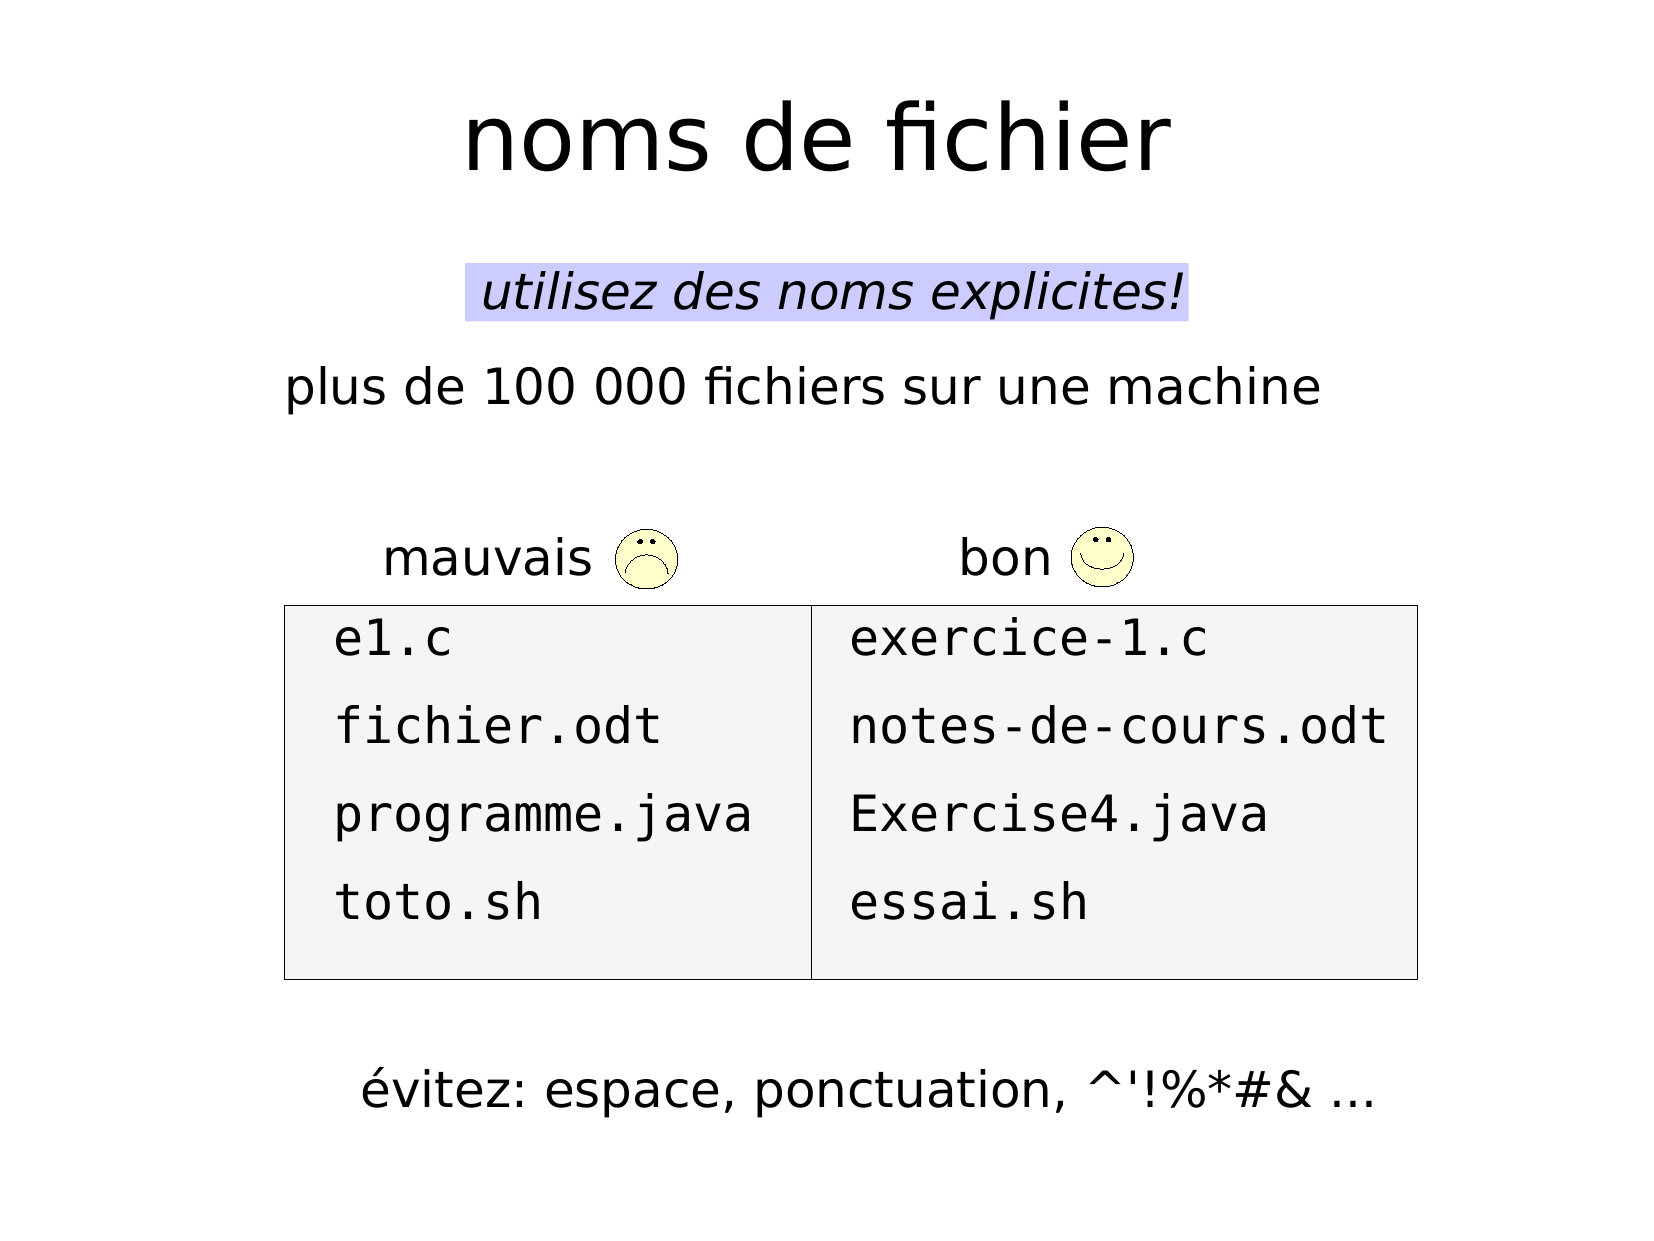

# noms de fichier
 utilisez des noms explicites!
plus de 100 000 fichiers sur une machine
mauvais
bon
e1.c						exercice-1.c
fichier.odt			notes-de-cours.odt
programme.java		Exercise4.java
toto.sh					essai.sh
évitez: espace, ponctuation, ^'!%*#& ...